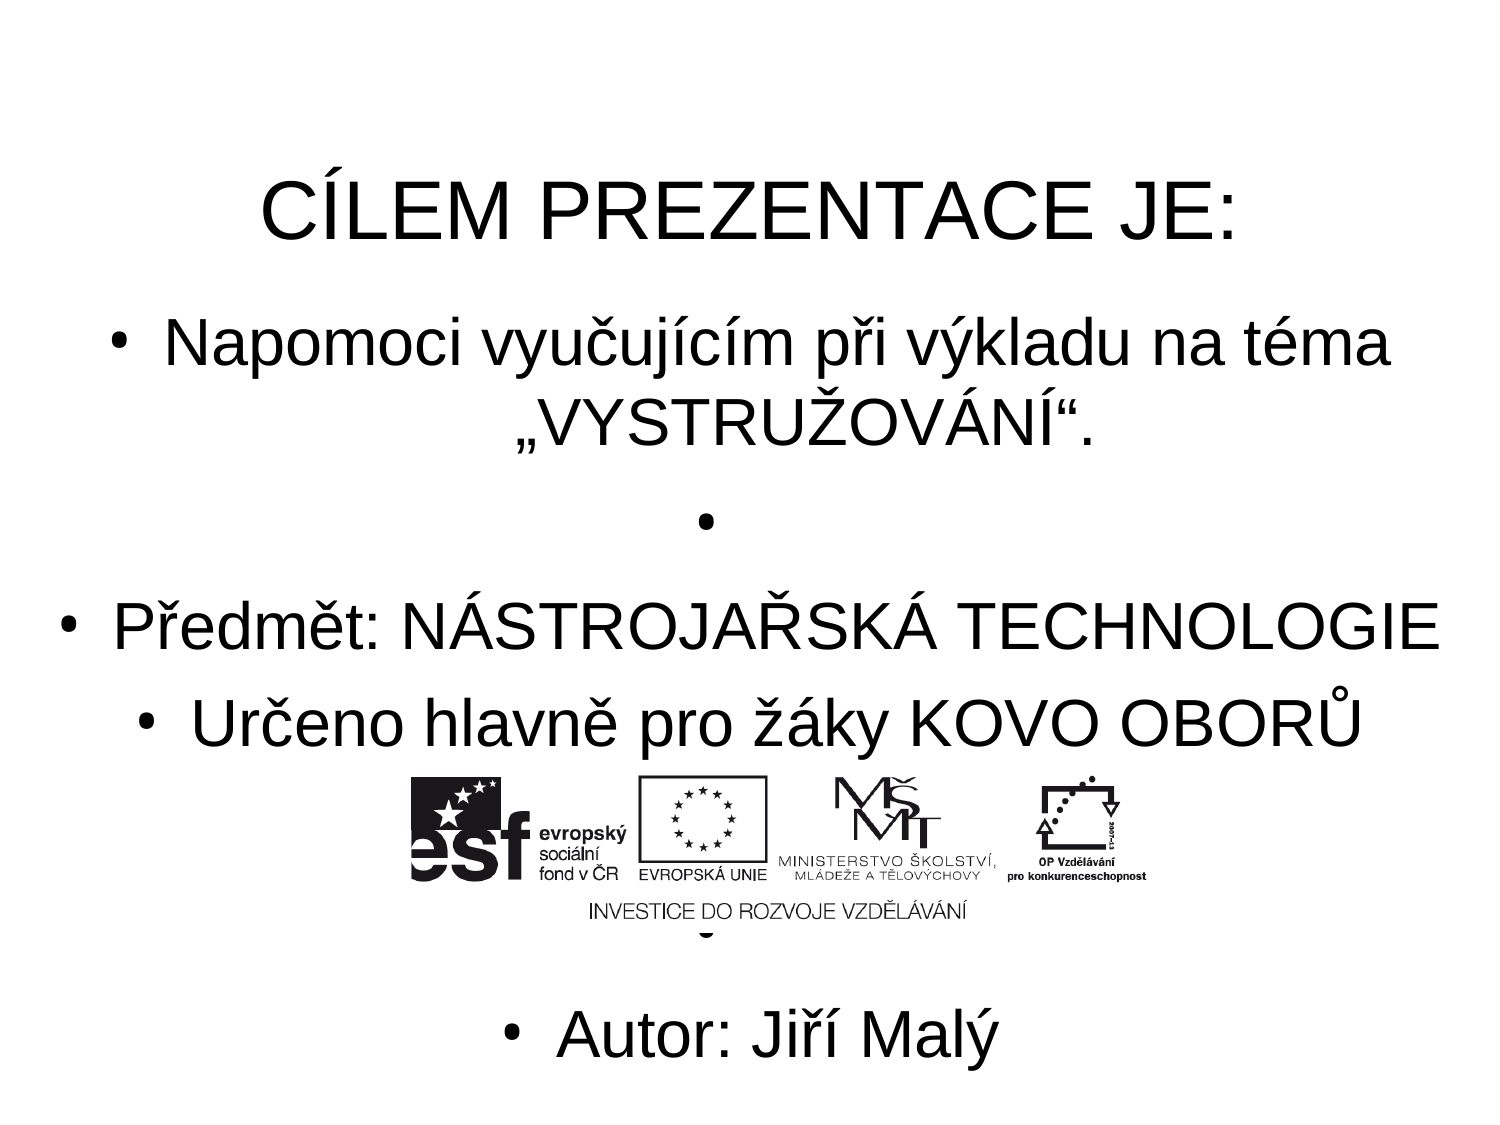

# CÍLEM PREZENTACE JE:
Napomoci vyučujícím při výkladu na téma „VYSTRUŽOVÁNÍ“.
Předmět: NÁSTROJAŘSKÁ TECHNOLOGIE
Určeno hlavně pro žáky KOVO OBORŮ
Autor: Jiří Malý